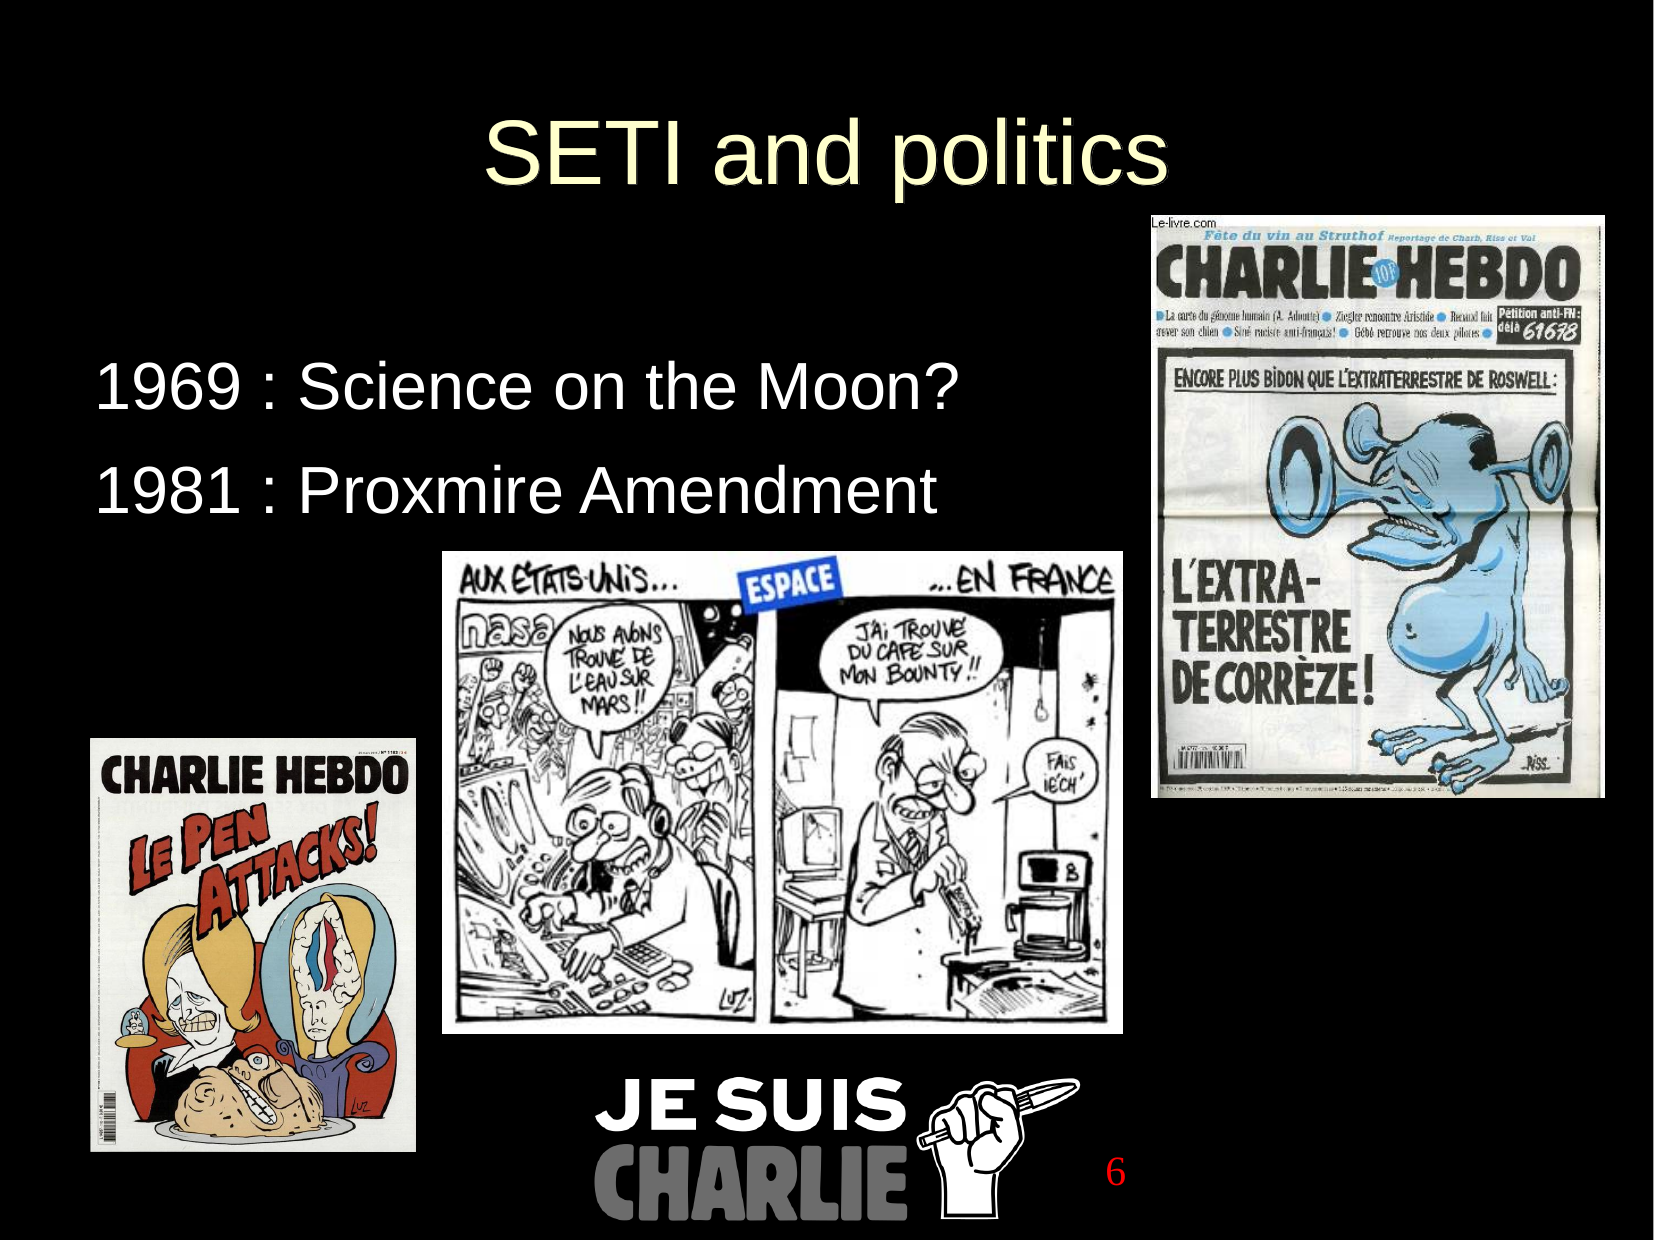

# SETI and politics
1969 : Science on the Moon?
1981 : Proxmire Amendment